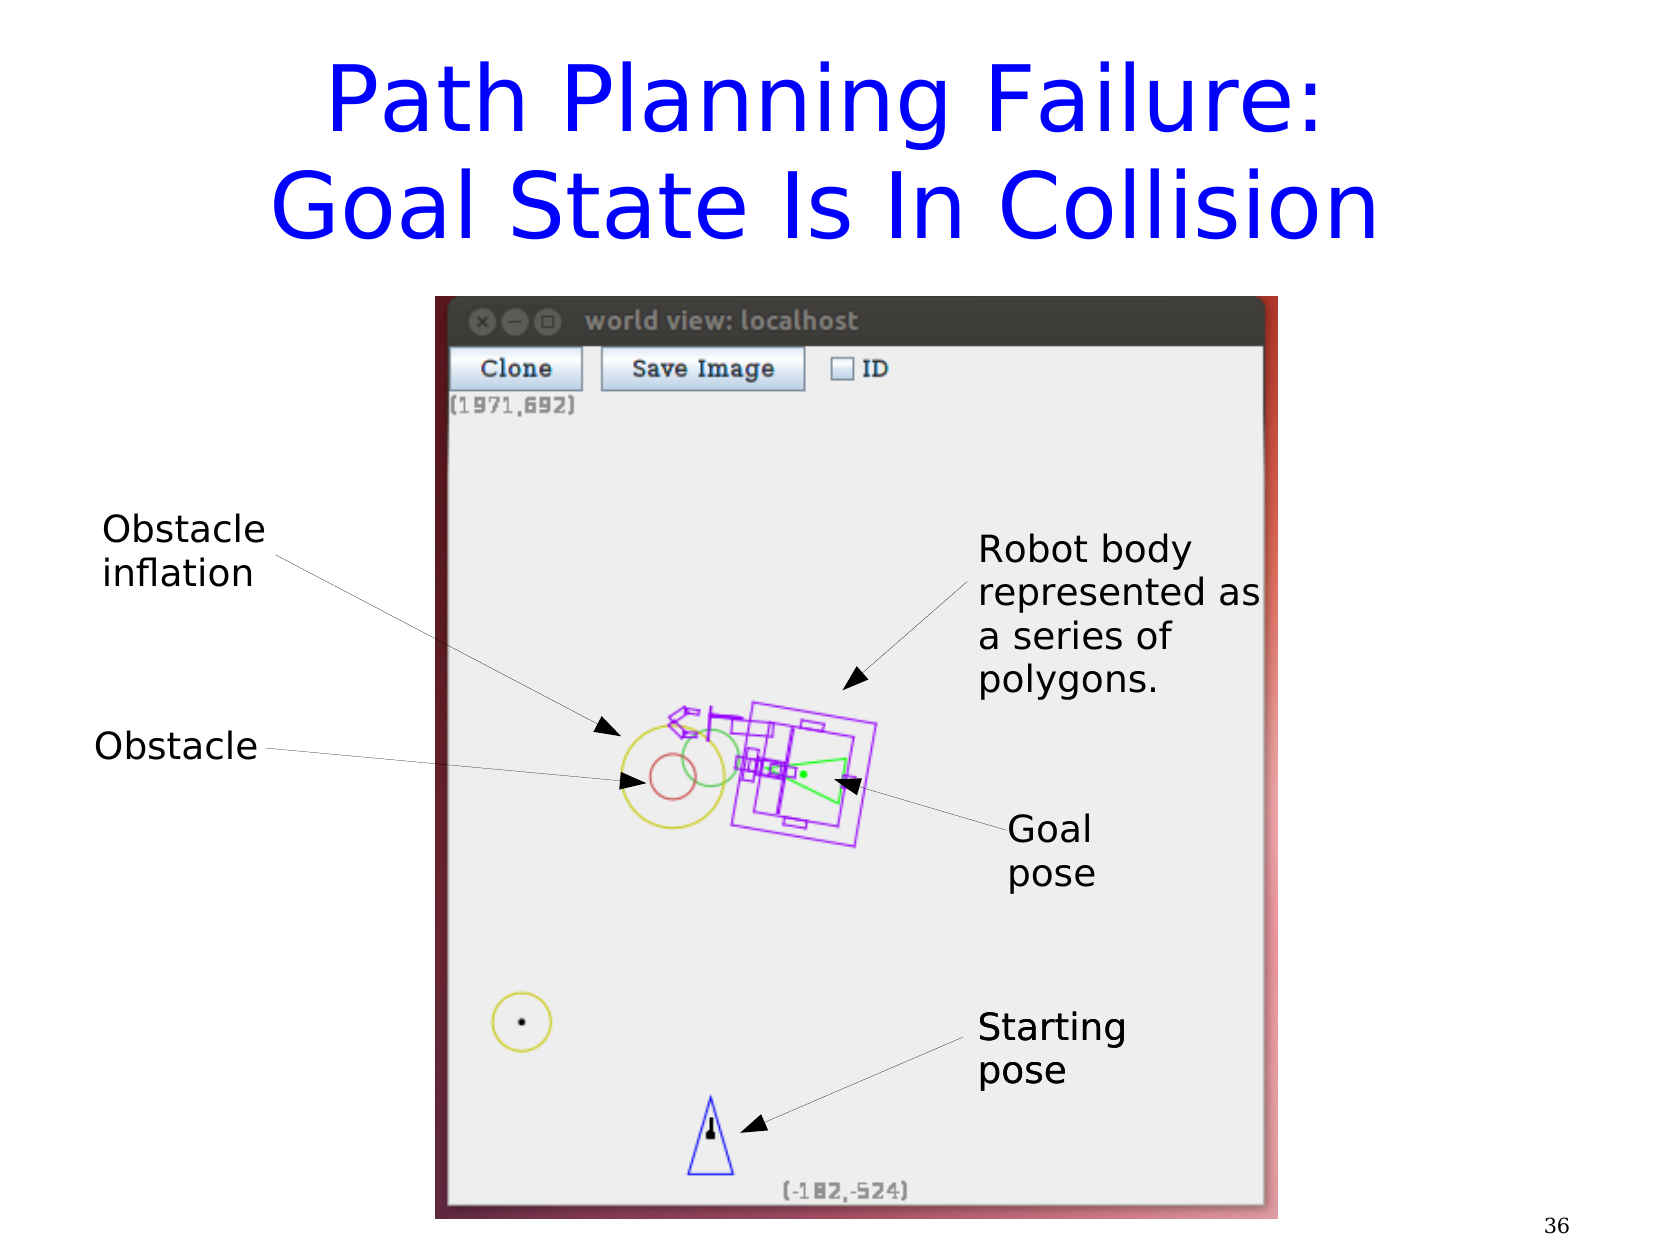

# Path Planning Failure: Goal State Is In Collision
Obstacle
inflation
Robot body represented as a series of polygons.
Obstacle
Goal pose
Starting pose
Starting pose
36